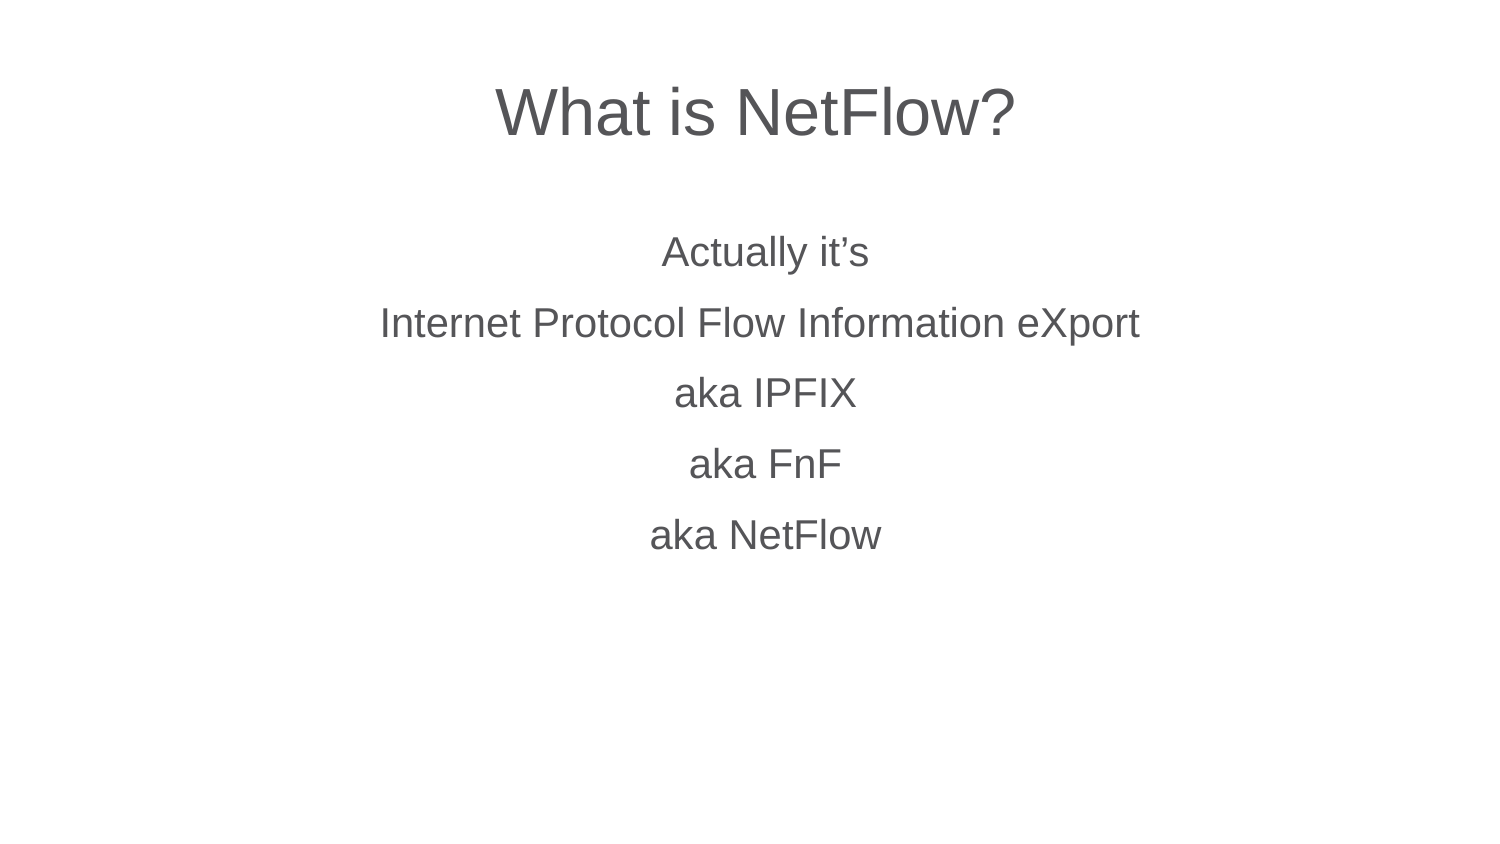

What is NetFlow?
# Actually it’s
Internet Protocol Flow Information eXport
aka IPFIX
aka FnF
aka NetFlow